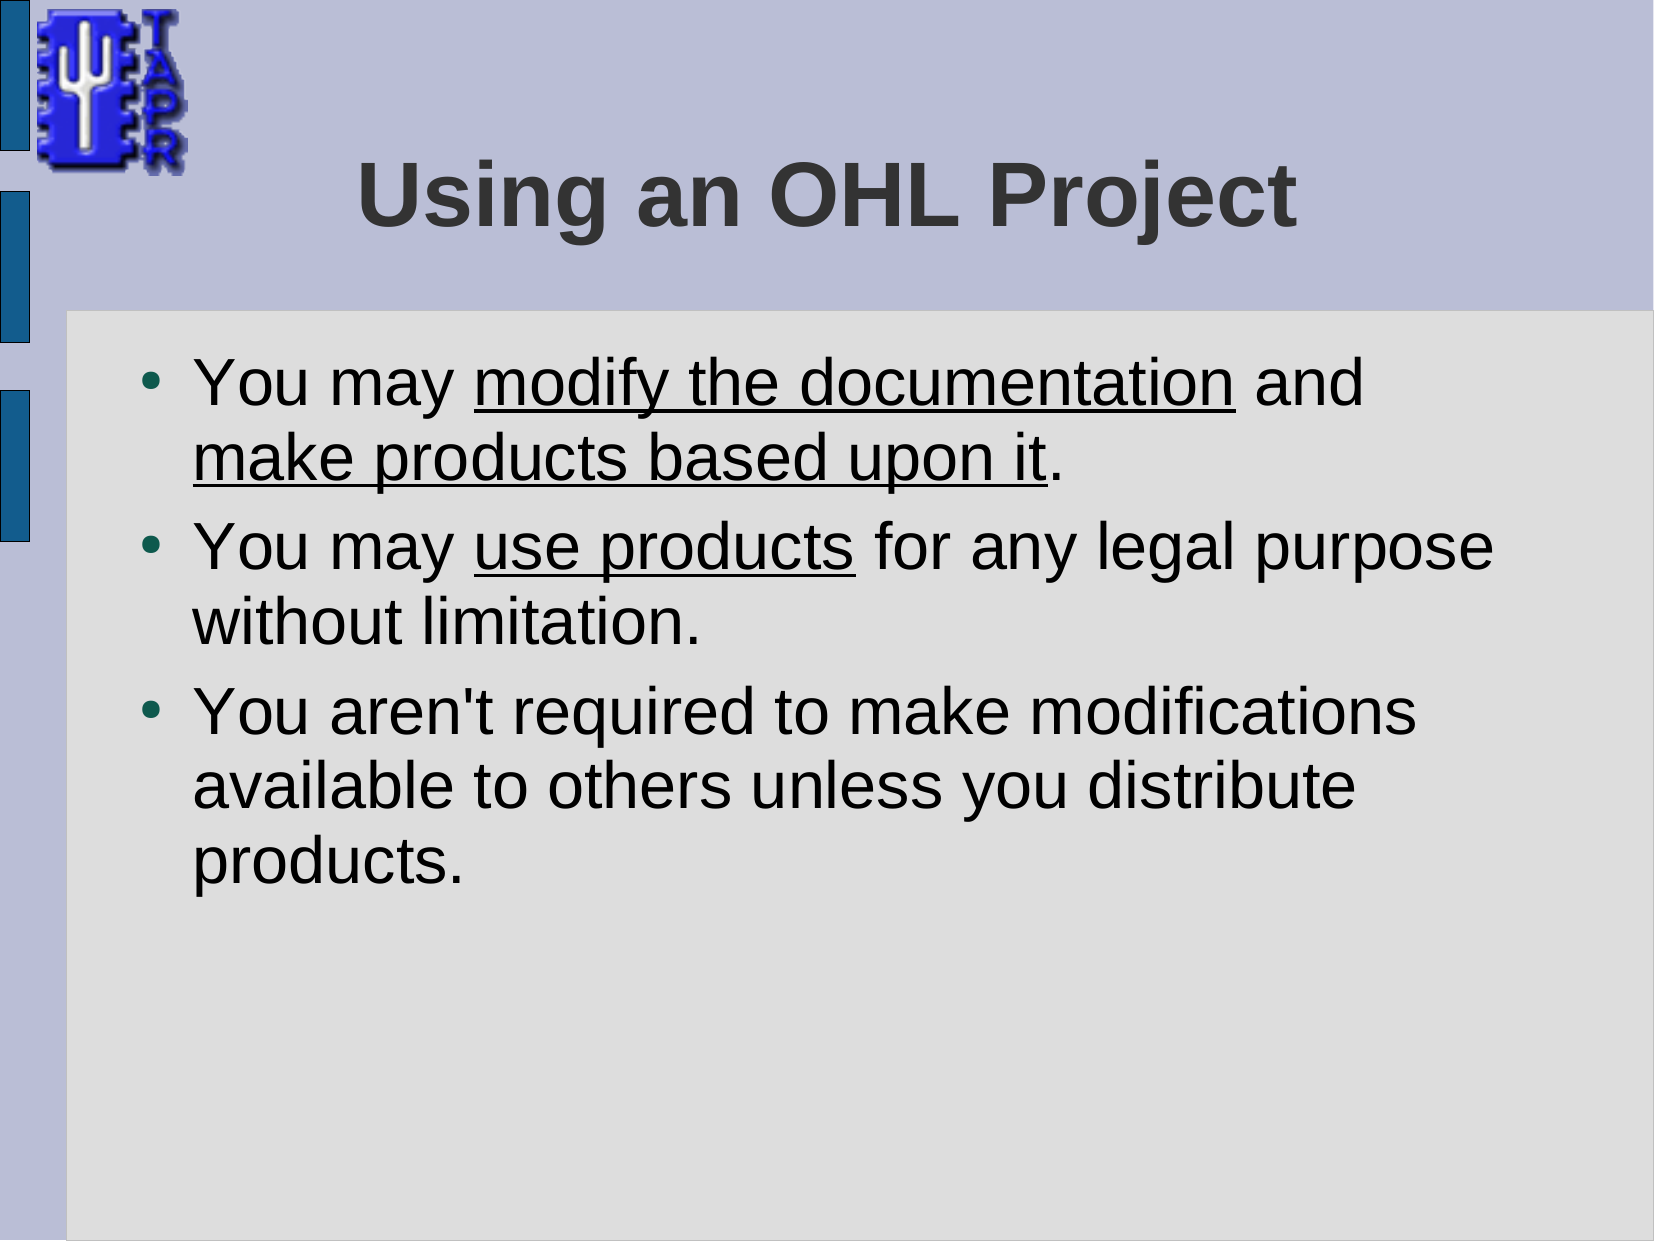

# Using an OHL Project
You may modify the documentation and make products based upon it.
You may use products for any legal purpose without limitation.
You aren't required to make modifications available to others unless you distribute products.